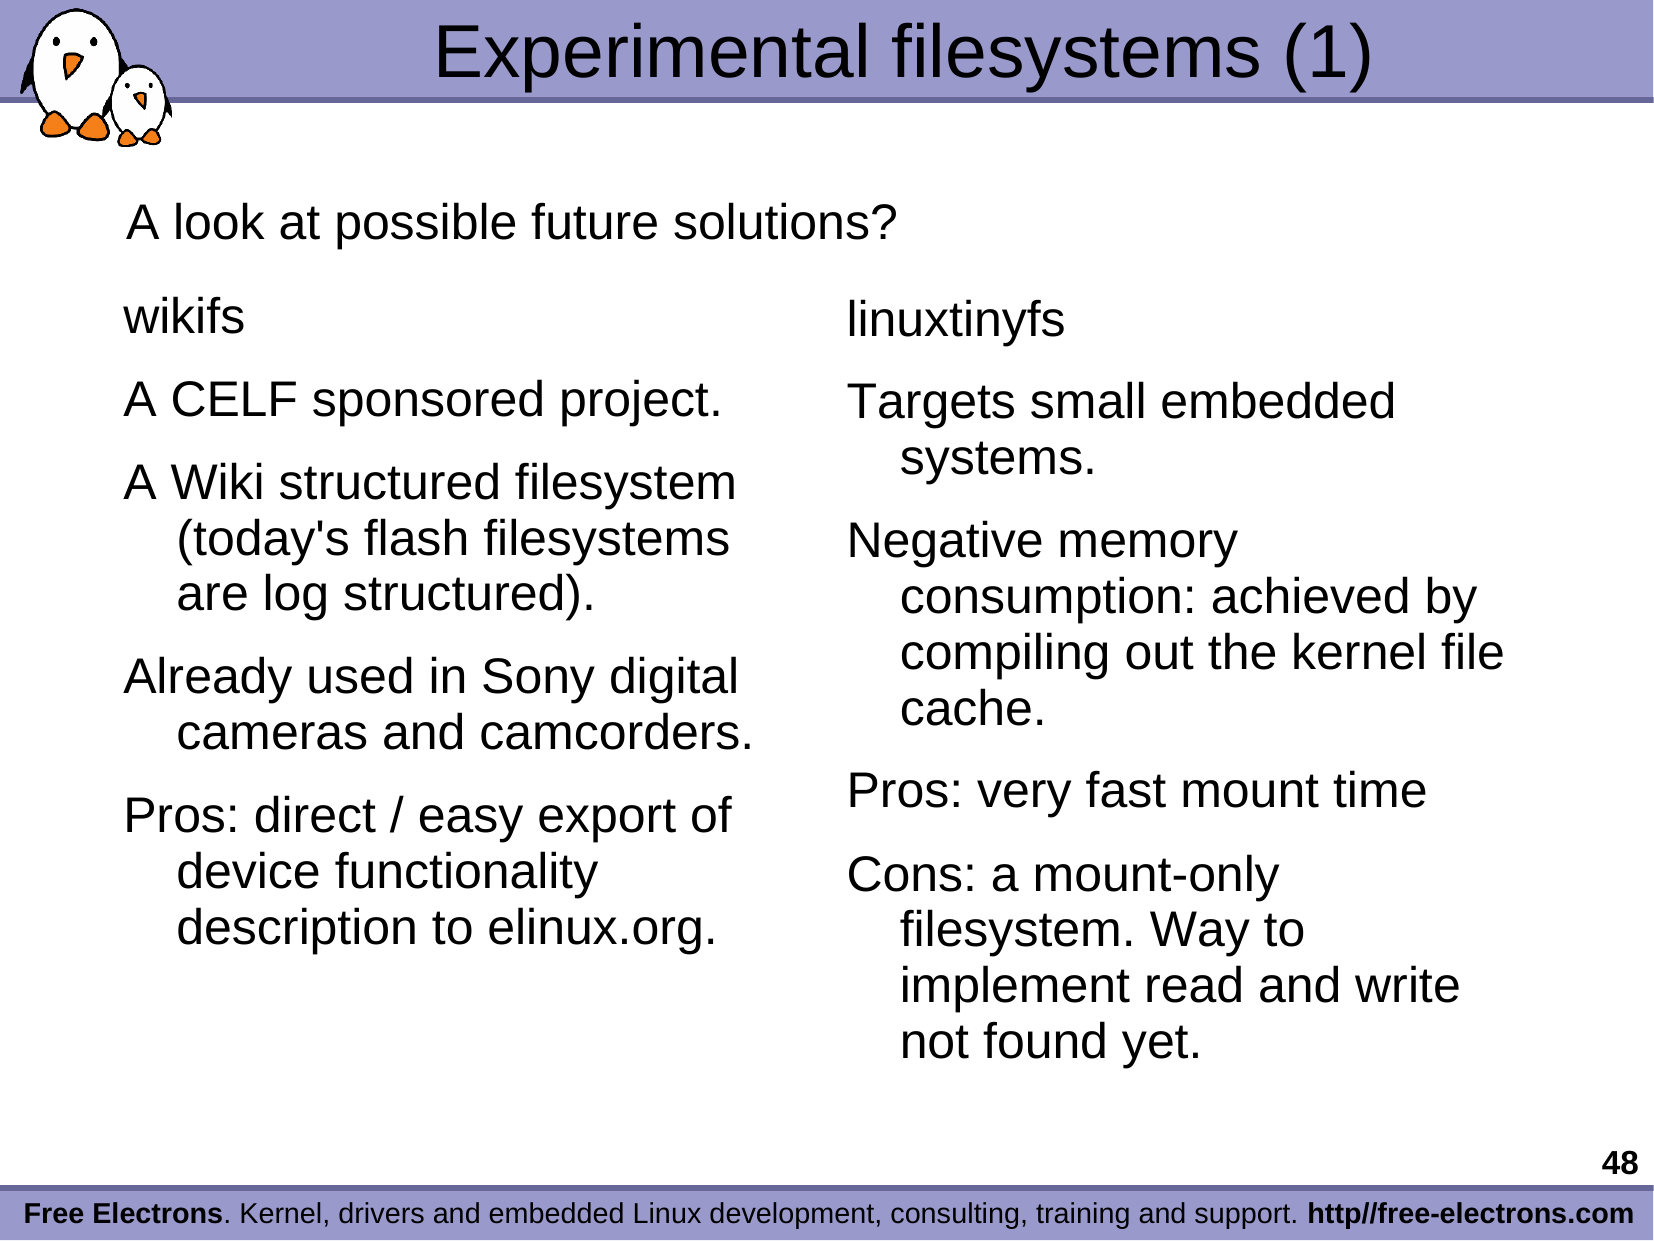

# Experimental filesystems (1)
A look at possible future solutions?
wikifs
A CELF sponsored project.
A Wiki structured filesystem (today's flash filesystems are log structured).
Already used in Sony digital cameras and camcorders.
Pros: direct / easy export of device functionality description to elinux.org.
linuxtinyfs
Targets small embedded systems.
Negative memory consumption: achieved by compiling out the kernel file cache.
Pros: very fast mount time
Cons: a mount-only filesystem. Way to implement read and write not found yet.